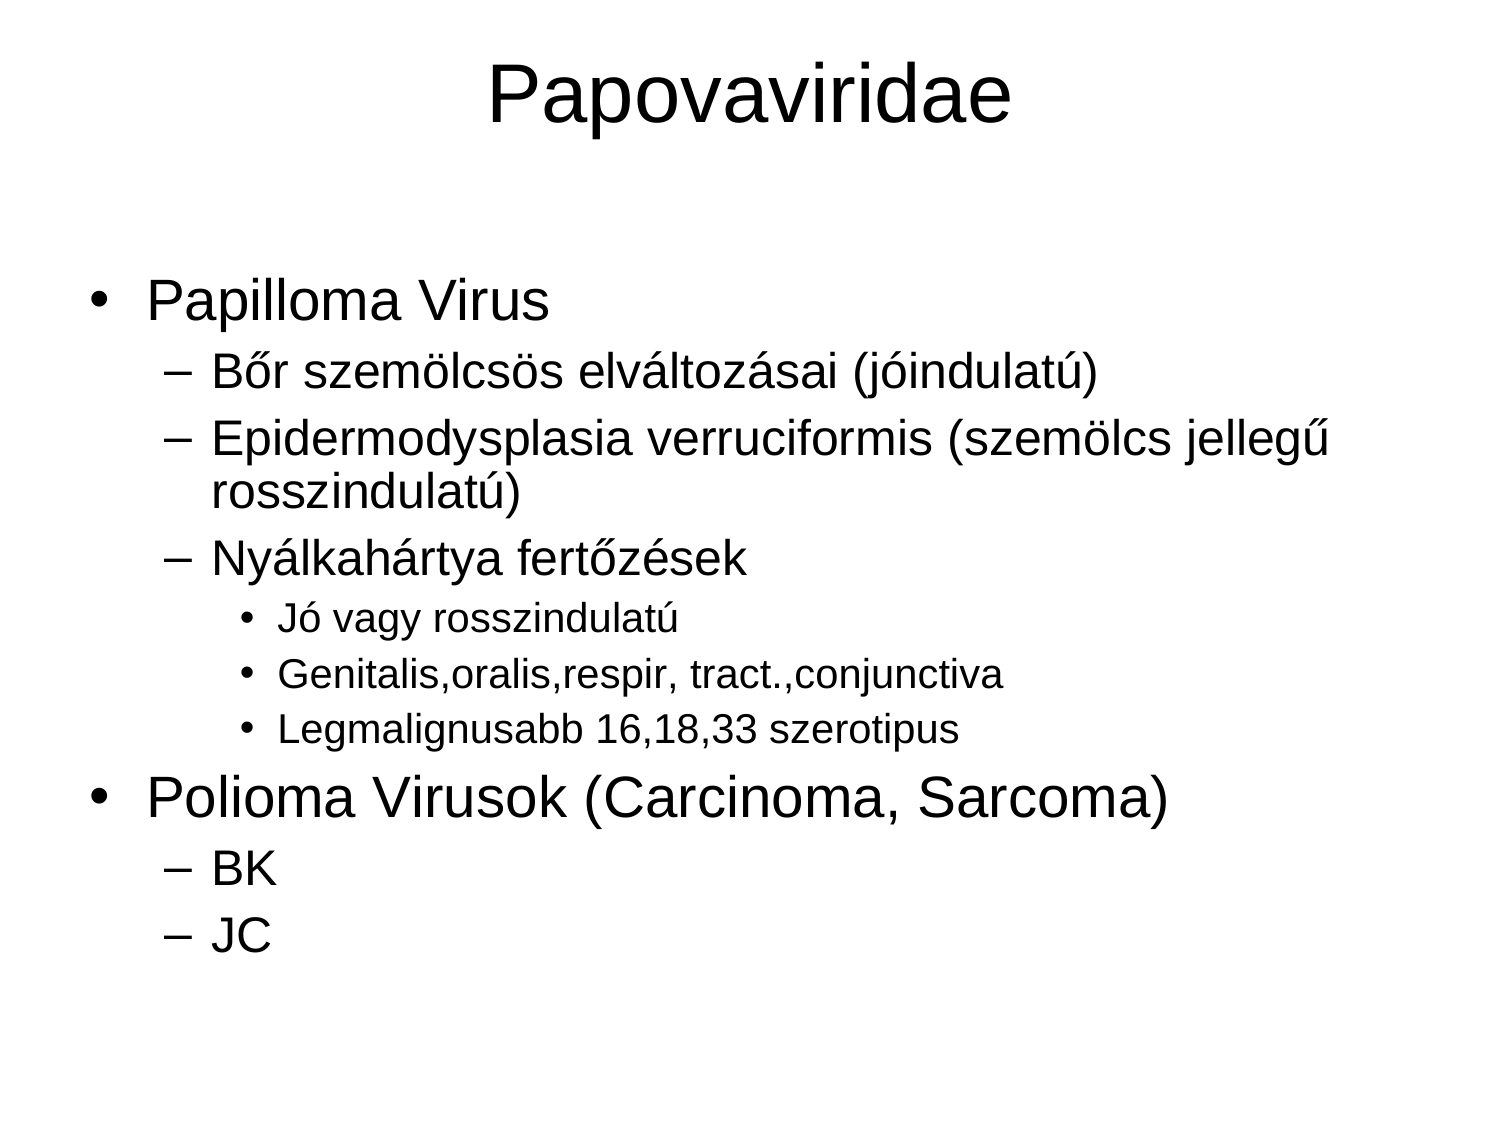

# Papovaviridae
Papilloma Virus
Bőr szemölcsös elváltozásai (jóindulatú)
Epidermodysplasia verruciformis (szemölcs jellegű rosszindulatú)
Nyálkahártya fertőzések
Jó vagy rosszindulatú
Genitalis,oralis,respir, tract.,conjunctiva
Legmalignusabb 16,18,33 szerotipus
Polioma Virusok (Carcinoma, Sarcoma)
BK
JC